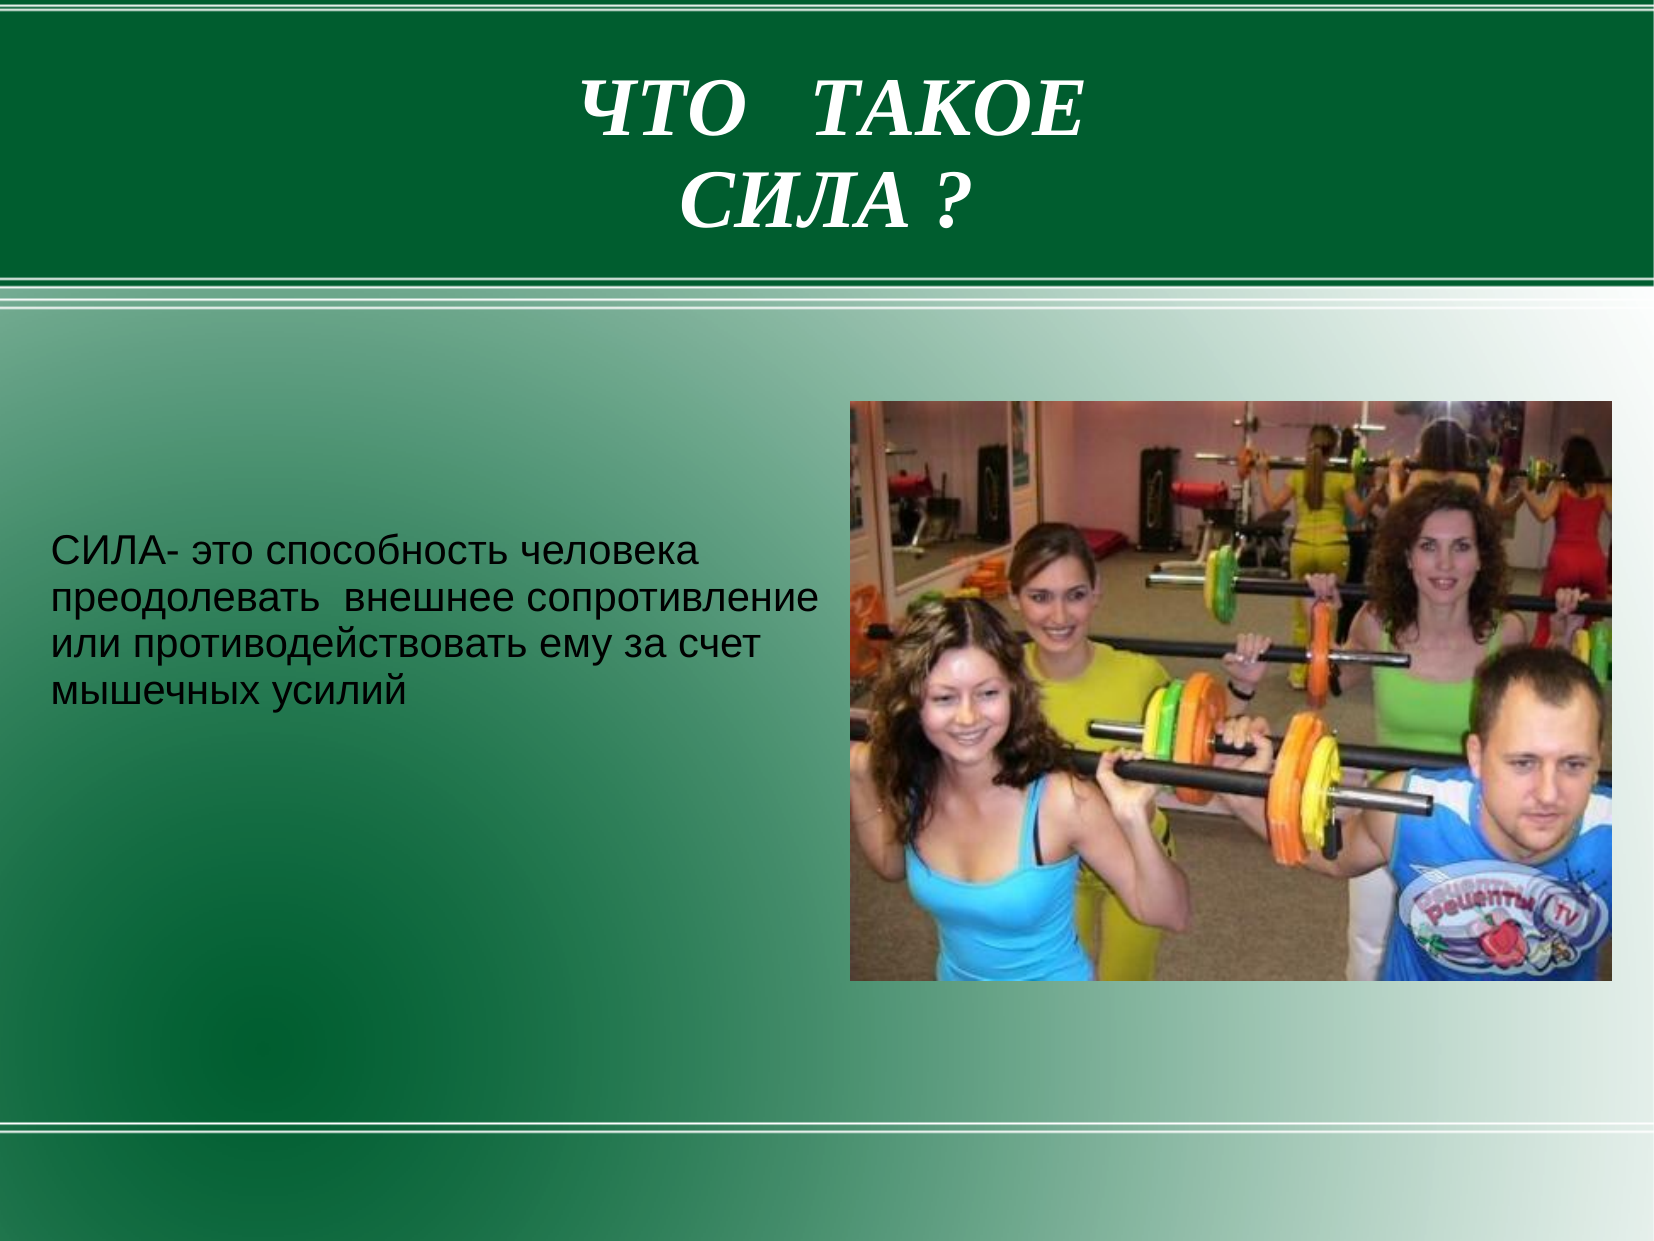

# ЧТО ТАКОЕ СИЛА ?
СИЛА- это способность человека
преодолевать внешнее сопротивление
или противодействовать ему за счет
мышечных усилий